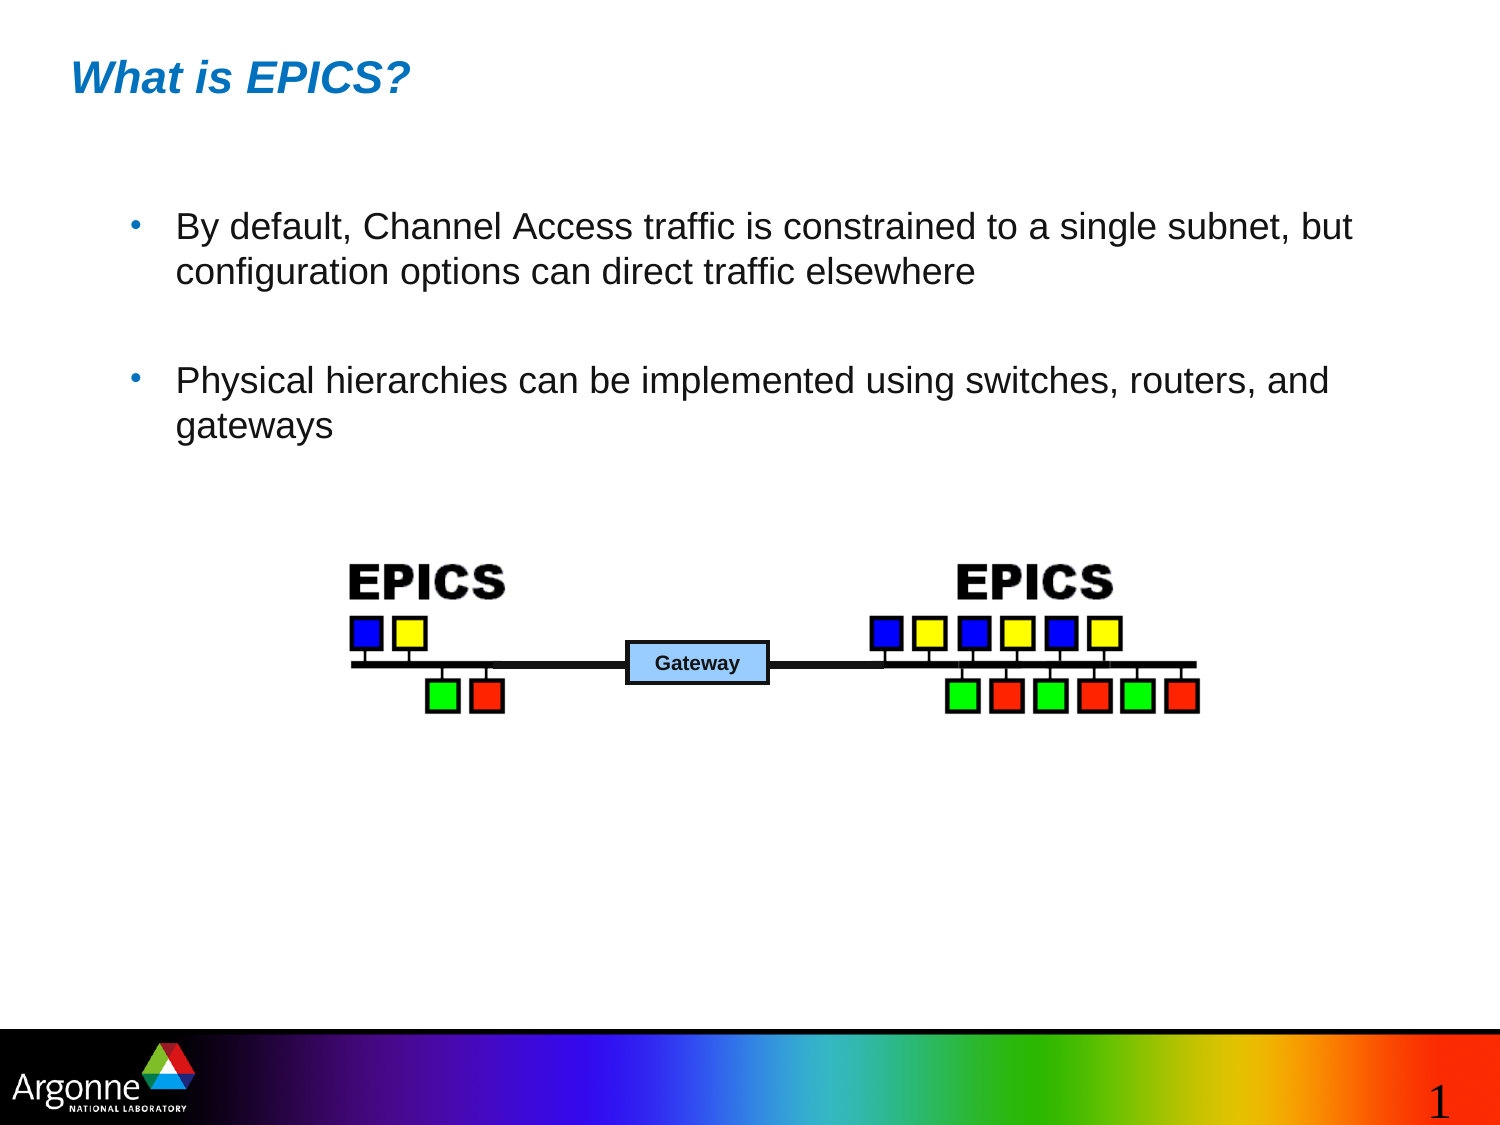

# What is EPICS?
By default, Channel Access traffic is constrained to a single subnet, but configuration options can direct traffic elsewhere
Physical hierarchies can be implemented using switches, routers, and gateways
Gateway
10